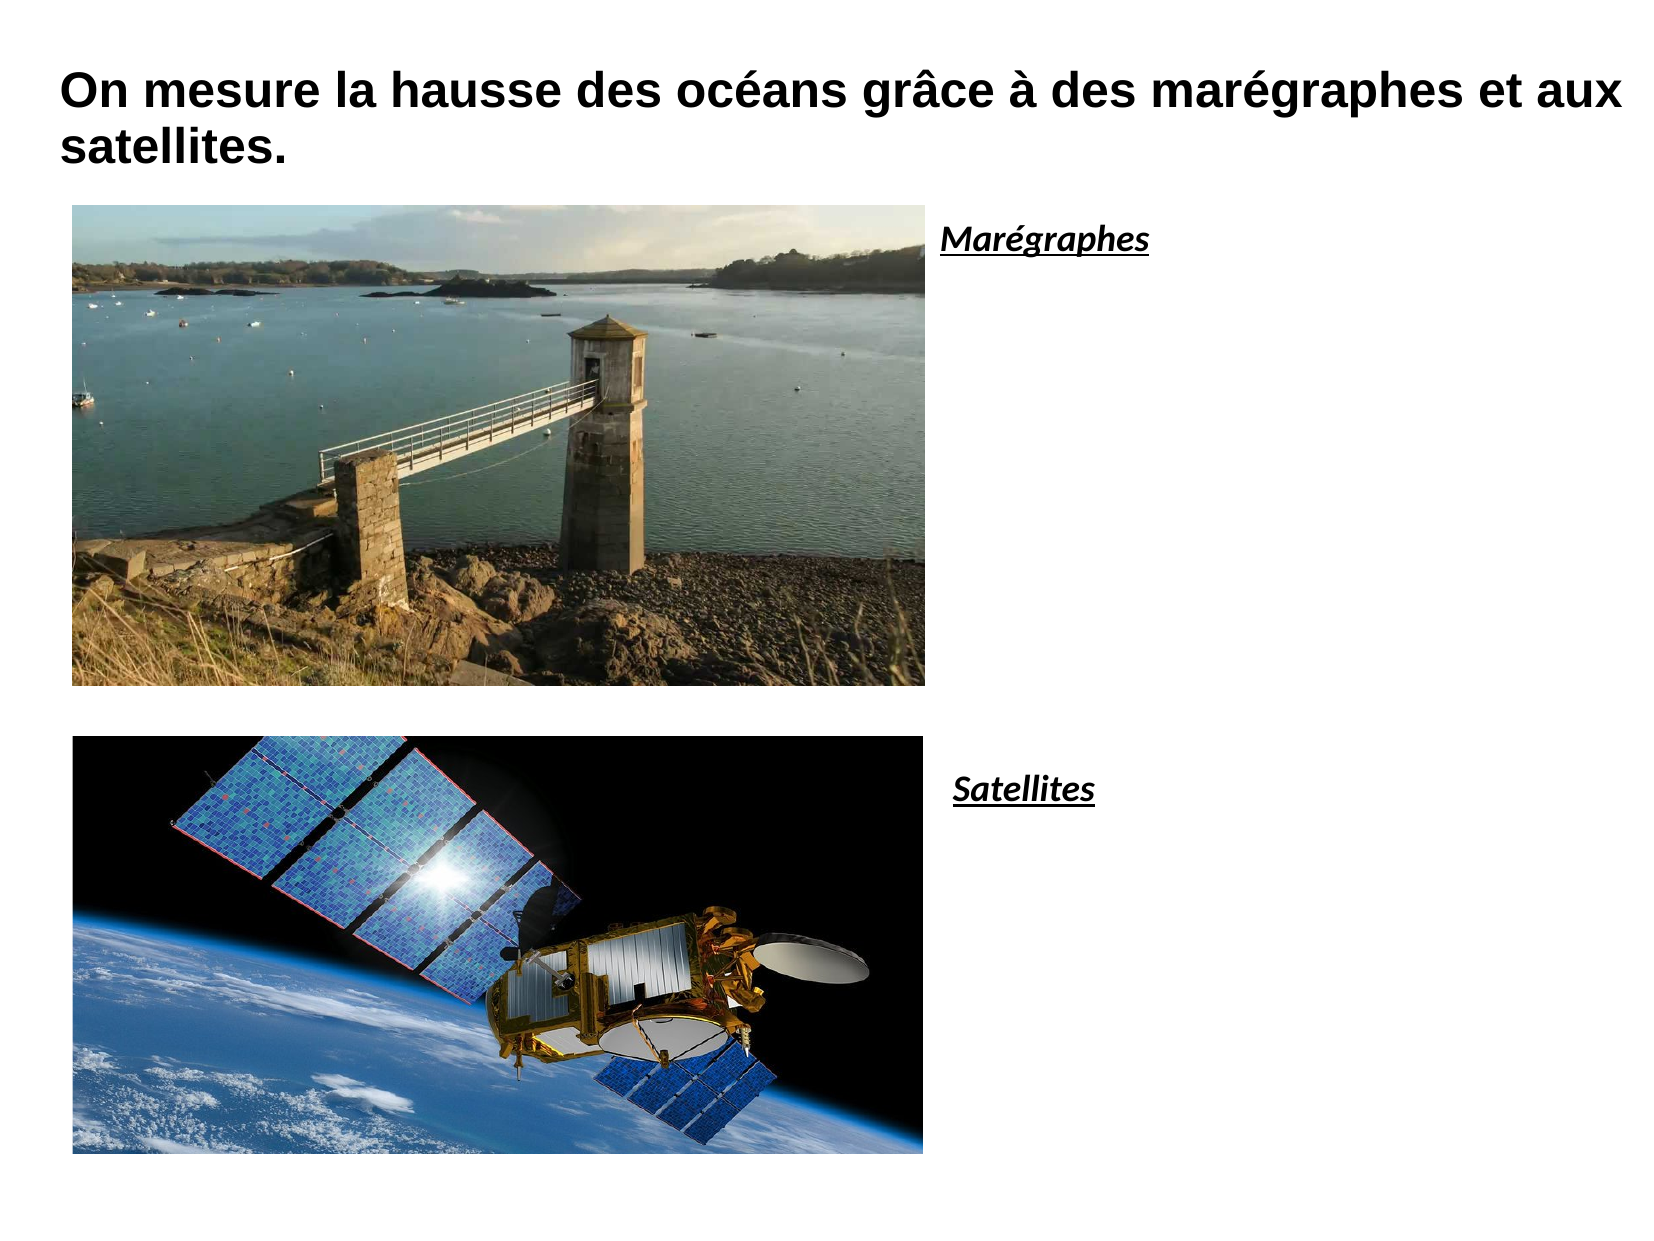

On mesure la hausse des océans grâce à des marégraphes et aux satellites.
Marégraphes
Satellites